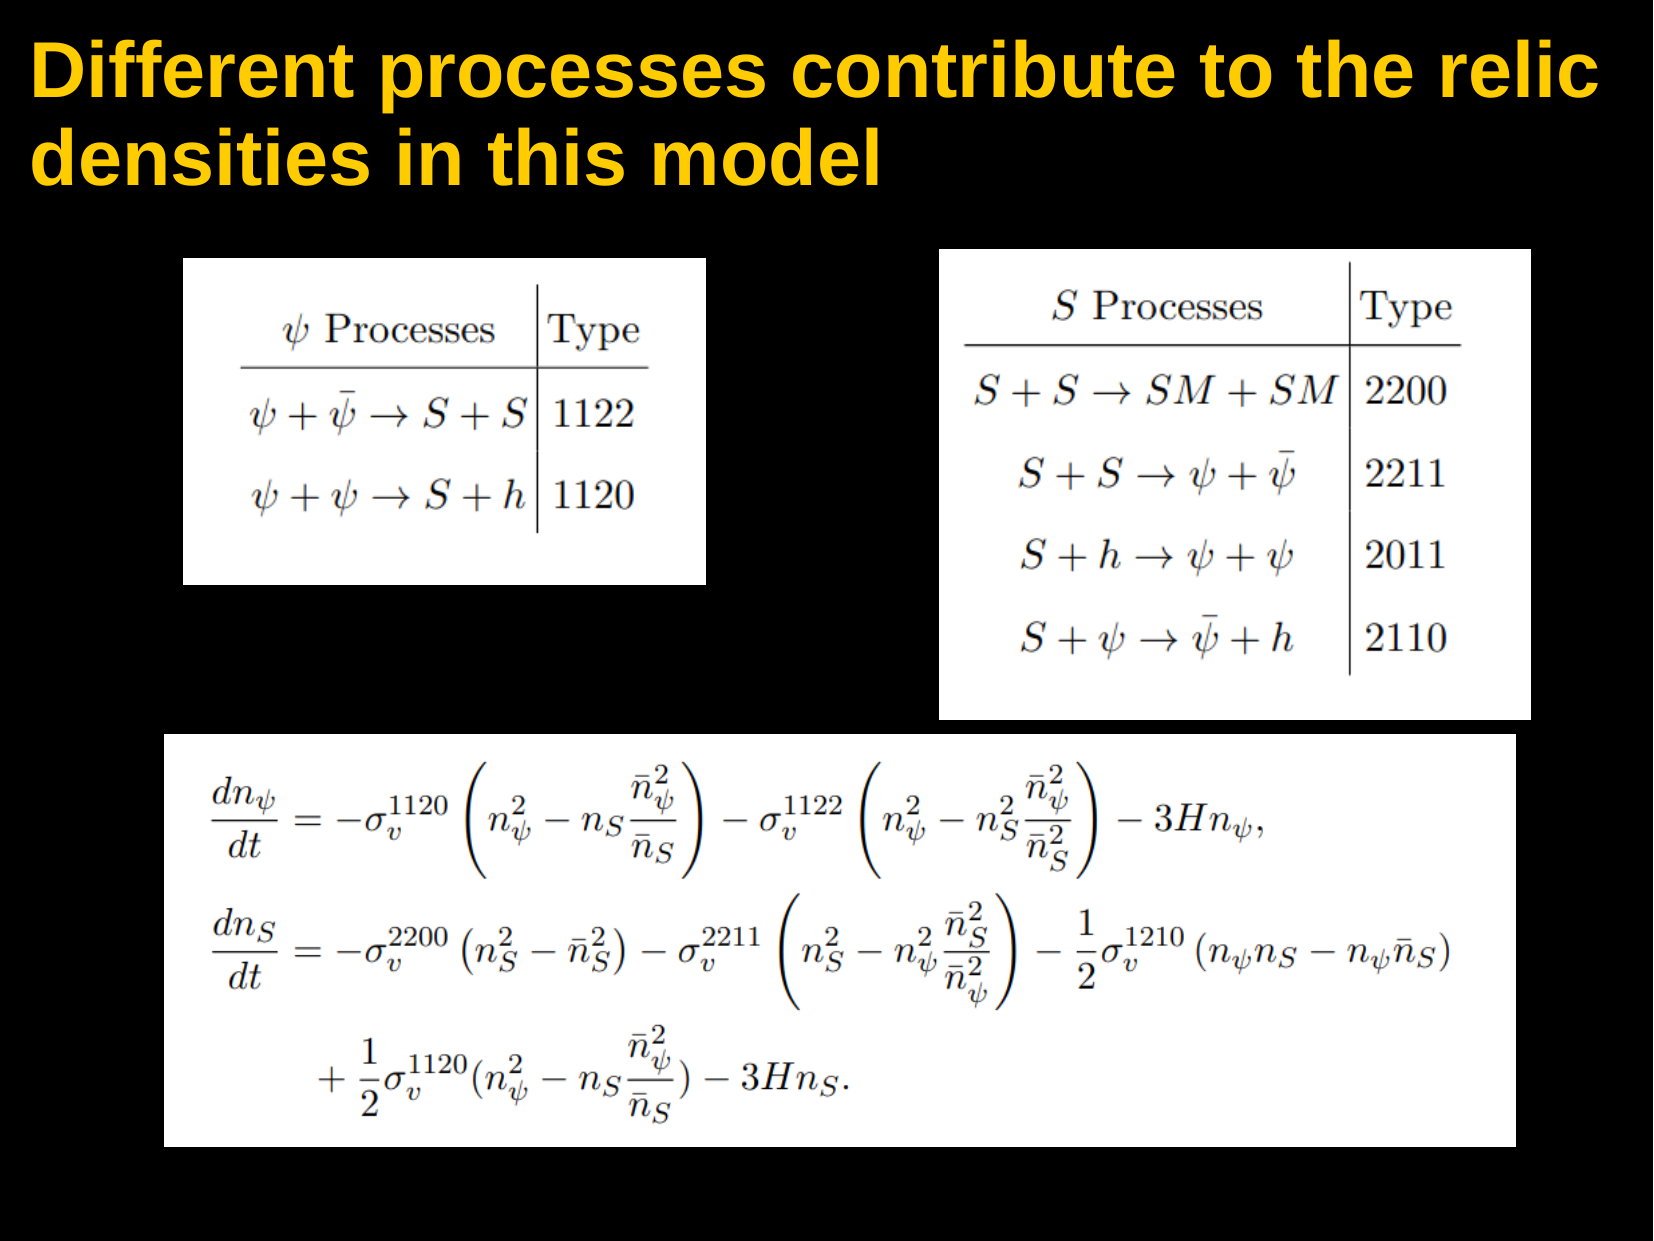

Different processes contribute to the relic densities in this model